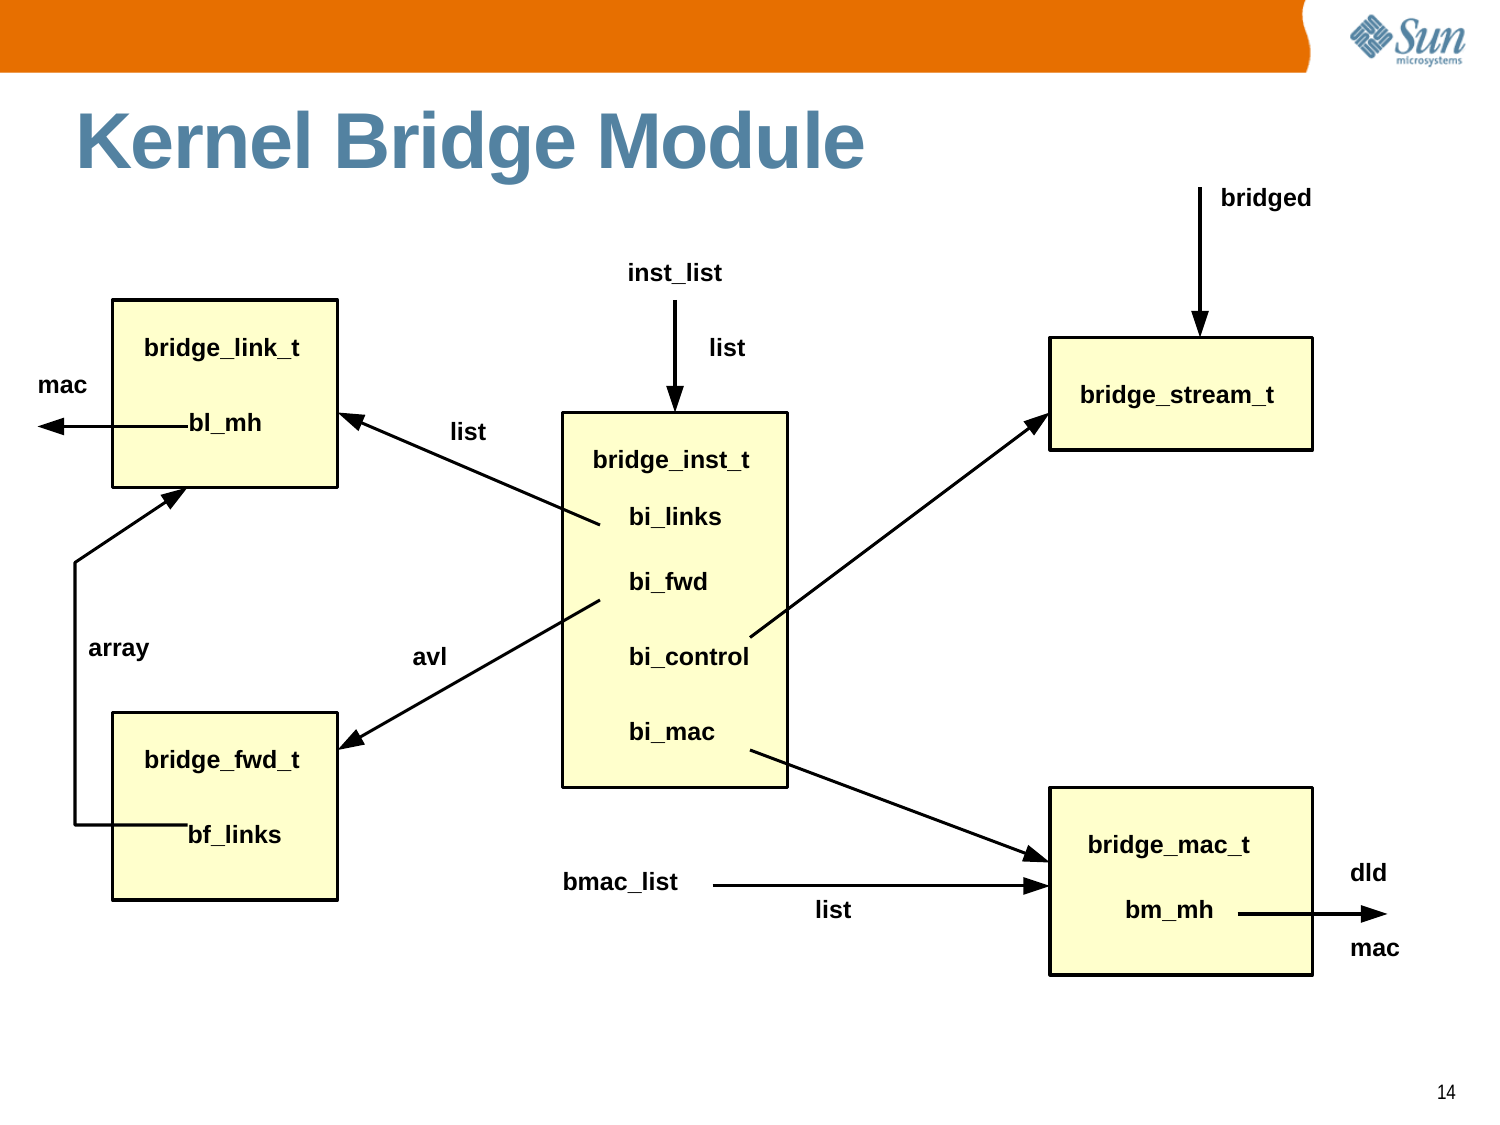

# Kernel Bridge Module
bridged
inst_list
bridge_link_t
list
mac
bridge_stream_t
bl_mh
list
bridge_inst_t
bi_links
bi_fwd
array
avl
bi_control
bi_mac
bridge_fwd_t
bf_links
bridge_mac_t
dld
bmac_list
list
bm_mh
mac